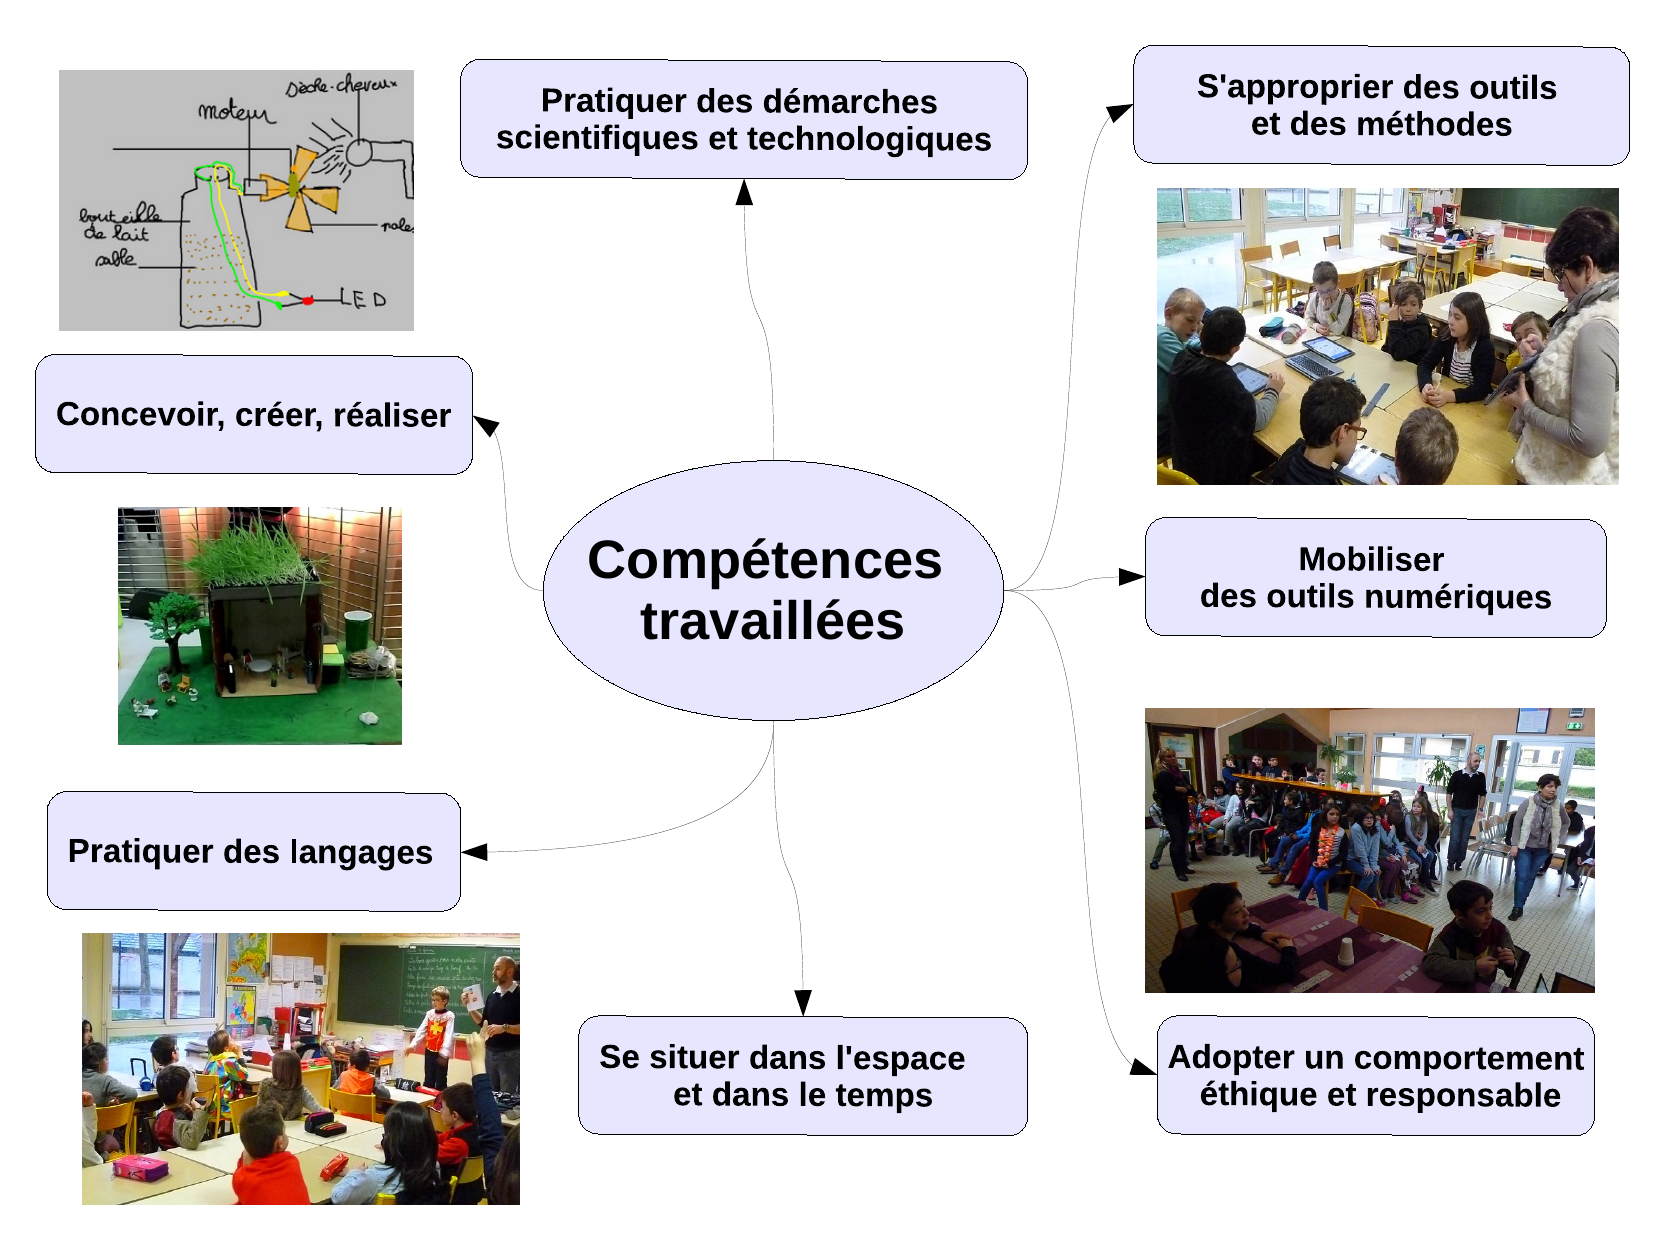

S'approprier des outils
et des méthodes
Pratiquer des démarches
scientifiques et technologiques
Concevoir, créer, réaliser
Compétences
travaillées
Mobiliser
des outils numériques
Pratiquer des langages
Se situer dans l'espace
et dans le temps
Adopter un comportement
 éthique et responsable